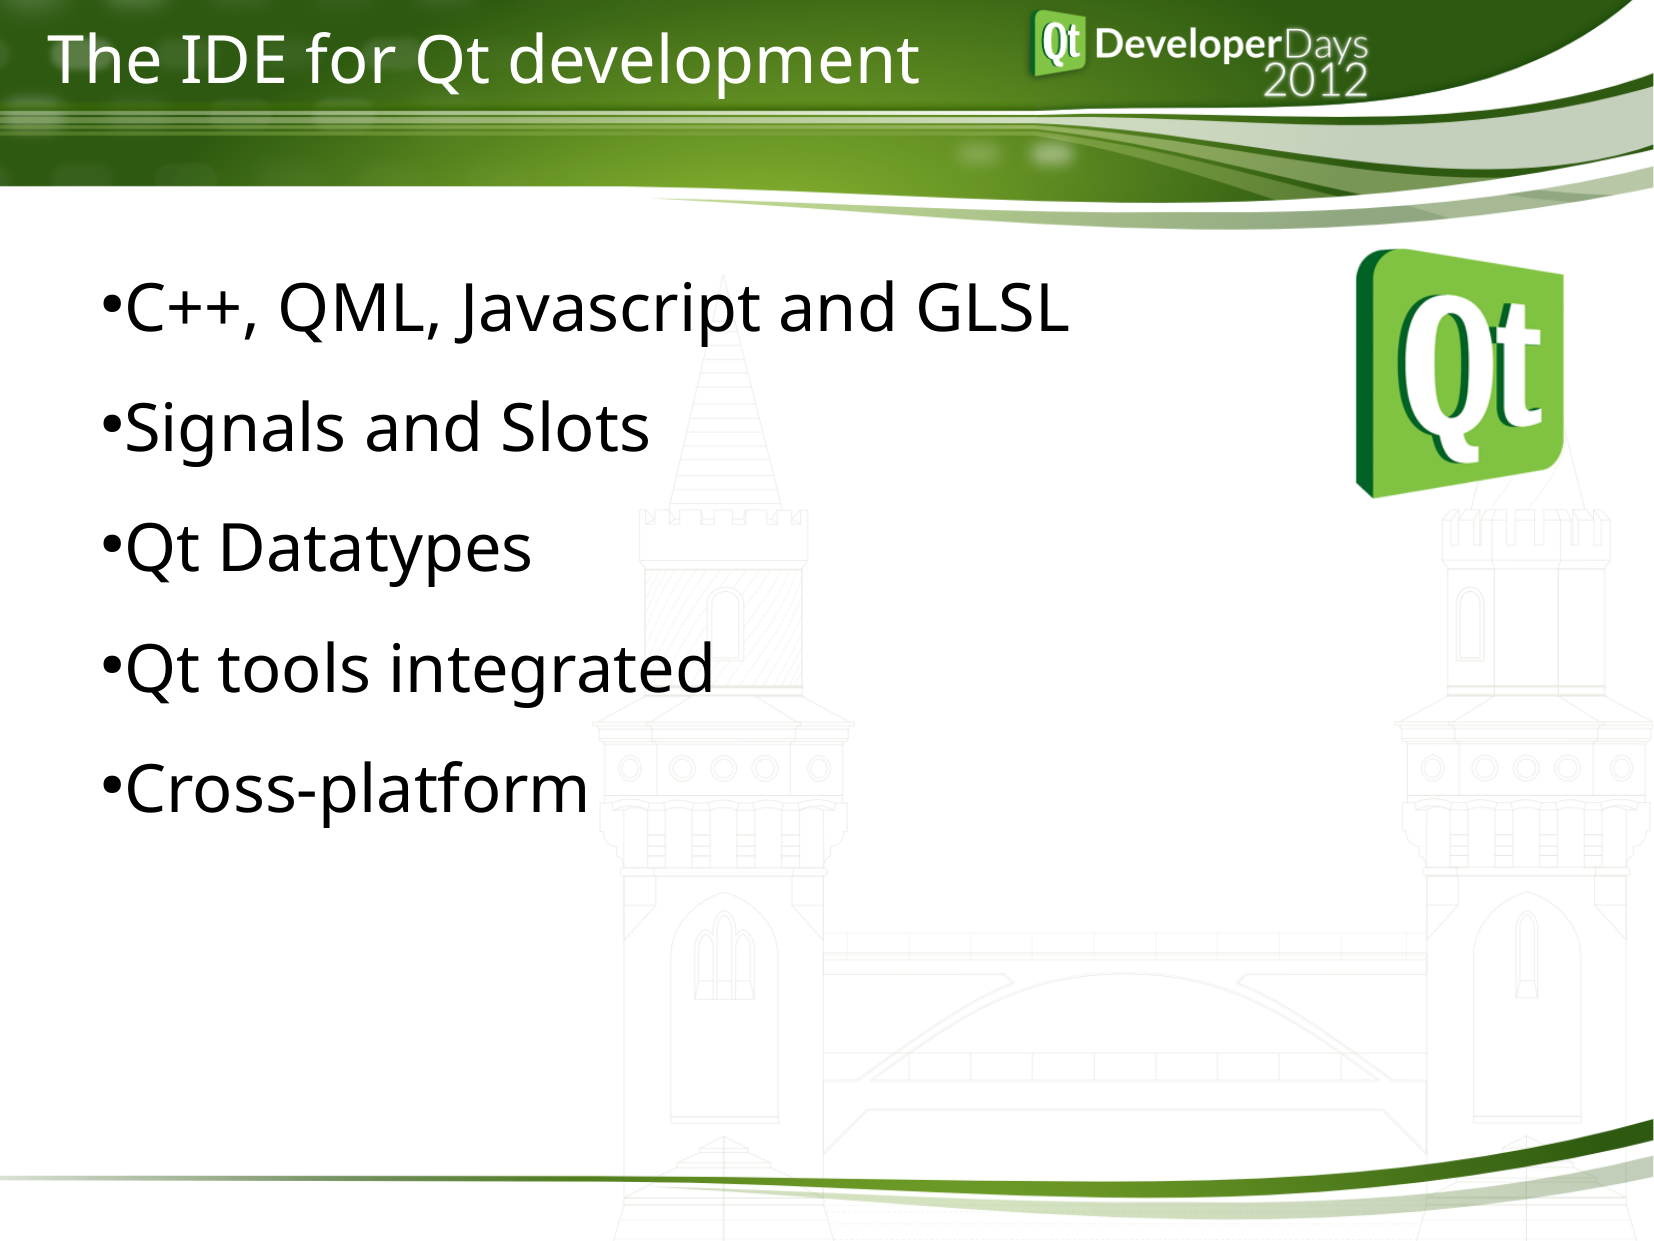

# The IDE for Qt development
C++, QML, Javascript and GLSL
Signals and Slots
Qt Datatypes
Qt tools integrated
Cross-platform